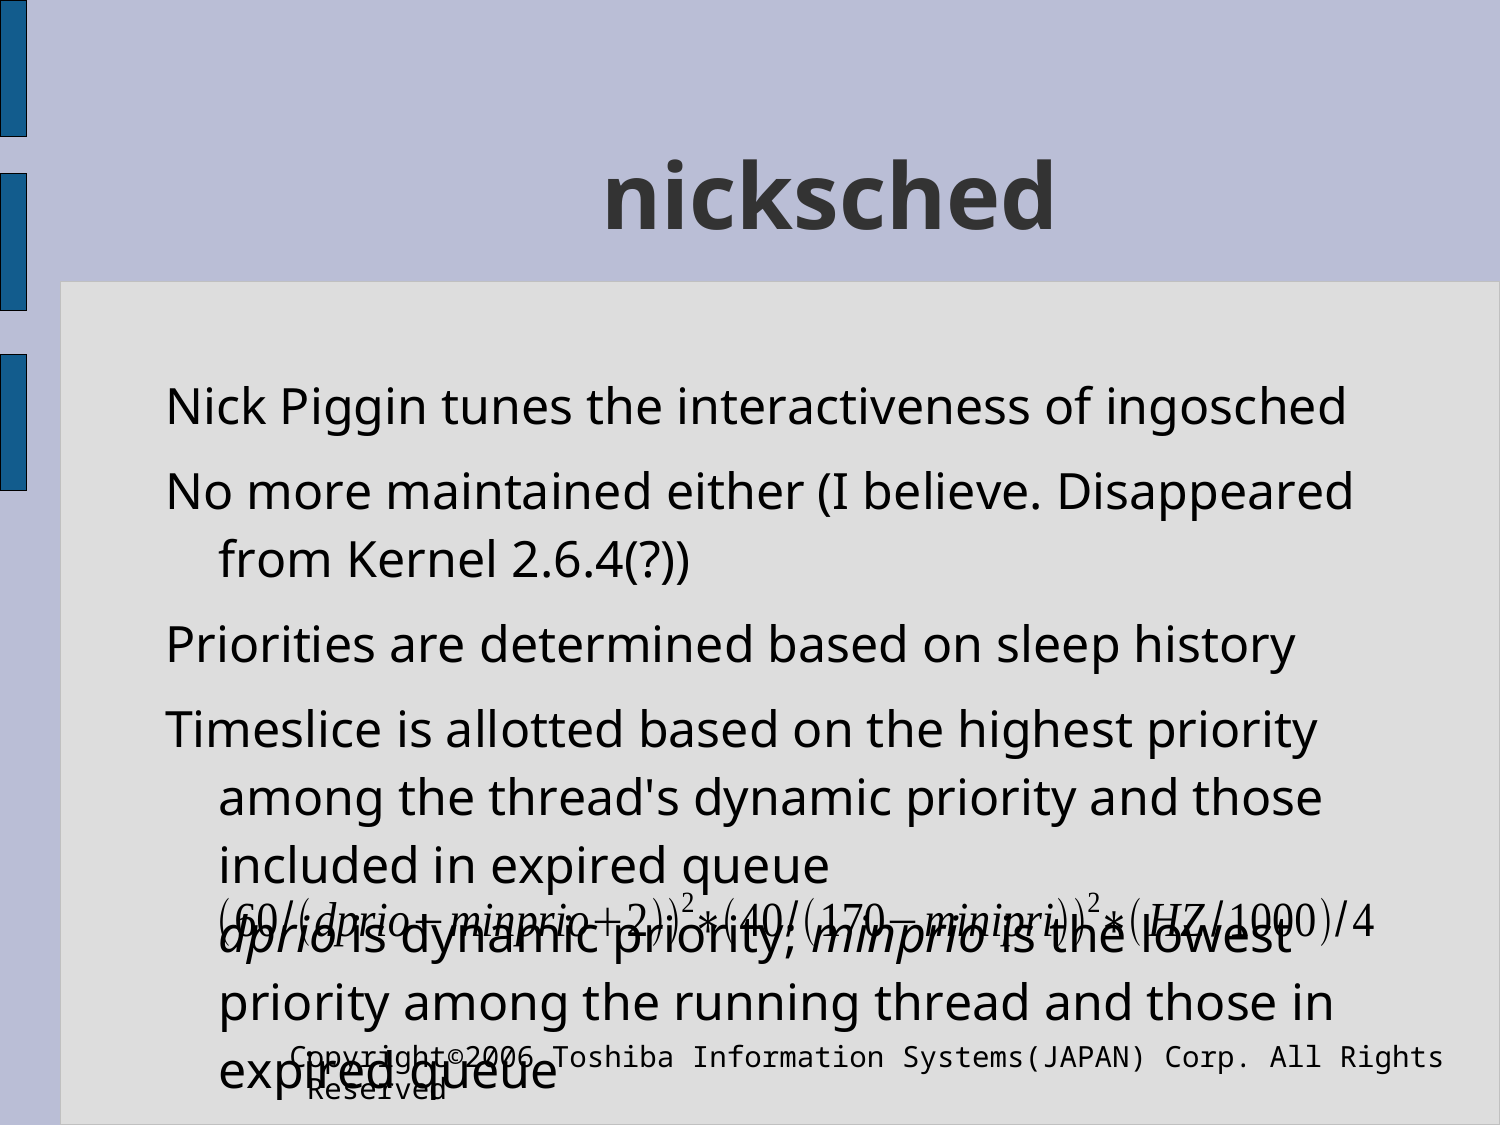

# nicksched
Nick Piggin tunes the interactiveness of ingosched
No more maintained either (I believe. Disappeared from Kernel 2.6.4(?))
Priorities are determined based on sleep history
Timeslice is allotted based on the highest priority among the thread's dynamic priority and those included in expired queue
dprio is dynamic priority; minprio is the lowest priority among the running thread and those in expired queue
Copyright©2006 Toshiba Information Systems(JAPAN) Corp. All Rights Reserved